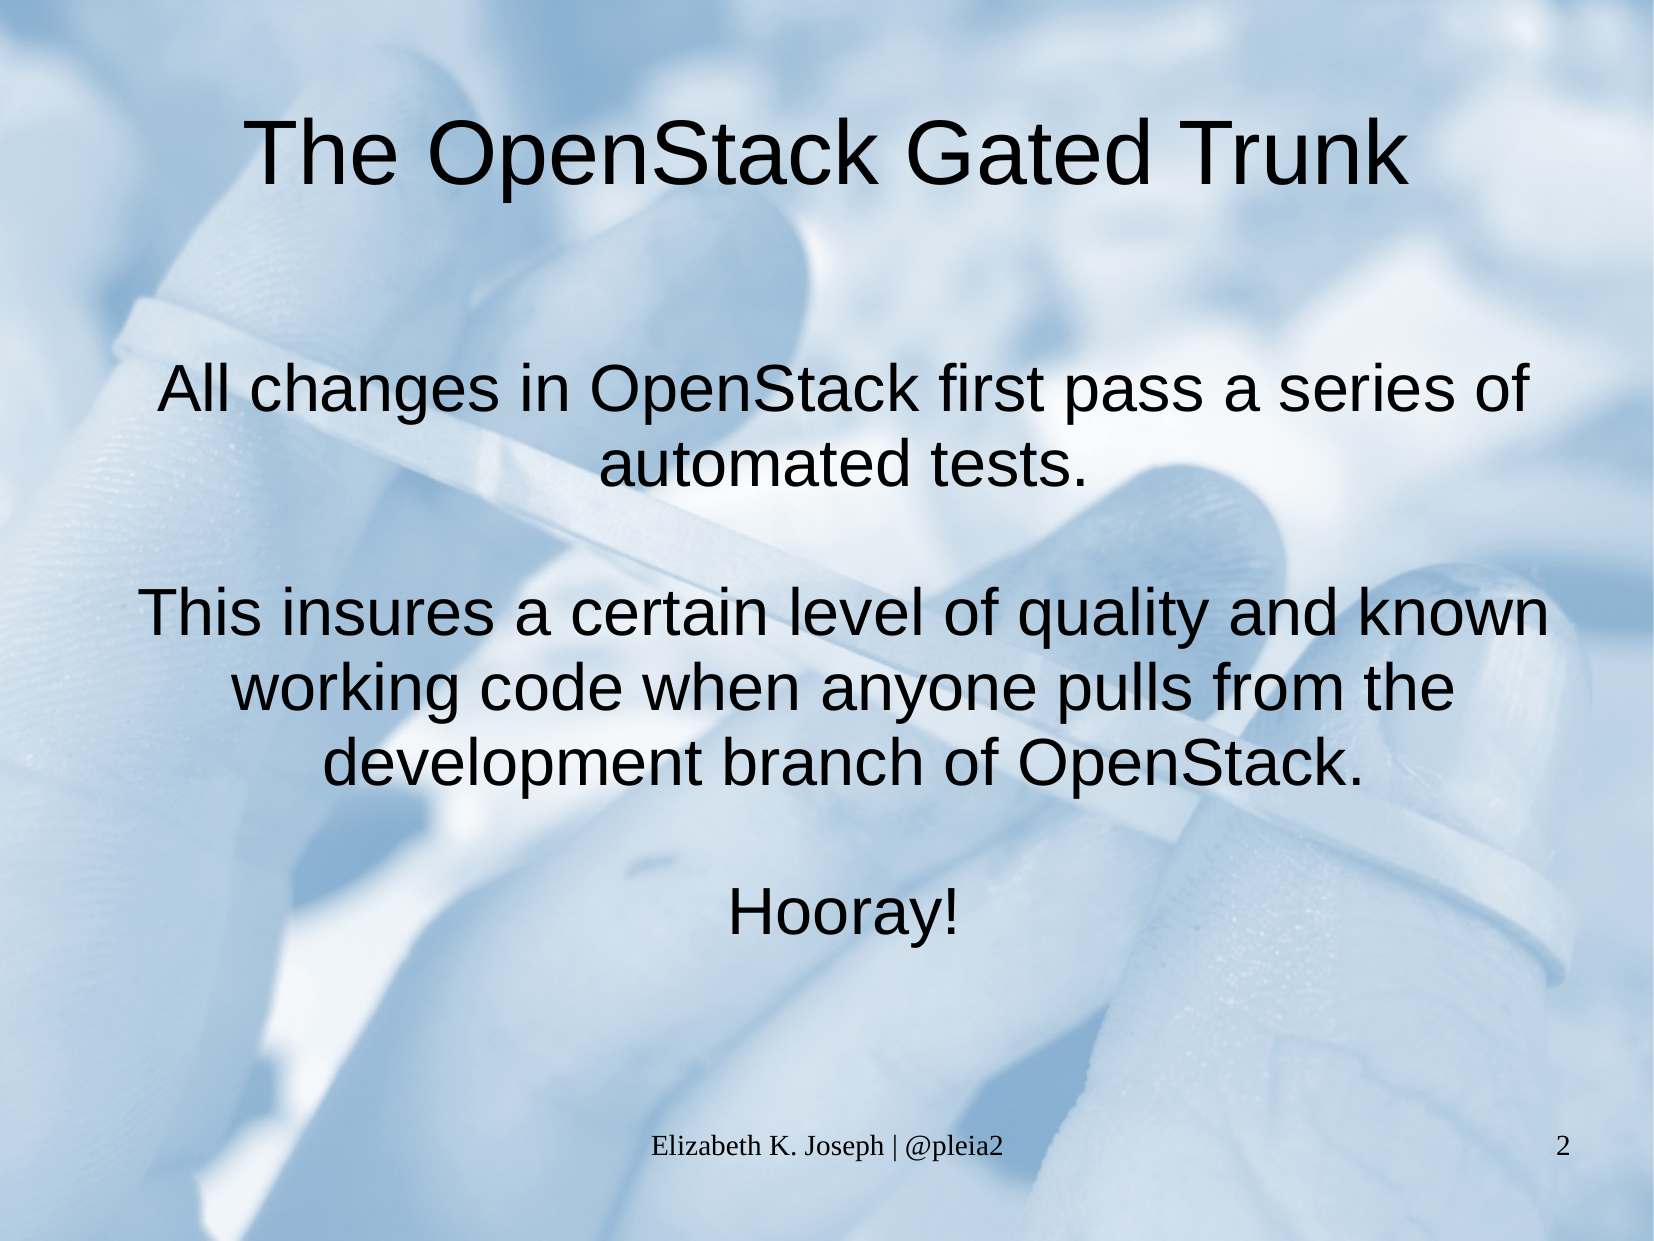

# The OpenStack Gated Trunk
All changes in OpenStack first pass a series of automated tests.
This insures a certain level of quality and known working code when anyone pulls from the development branch of OpenStack.
Hooray!
Elizabeth K. Joseph | @pleia2
2